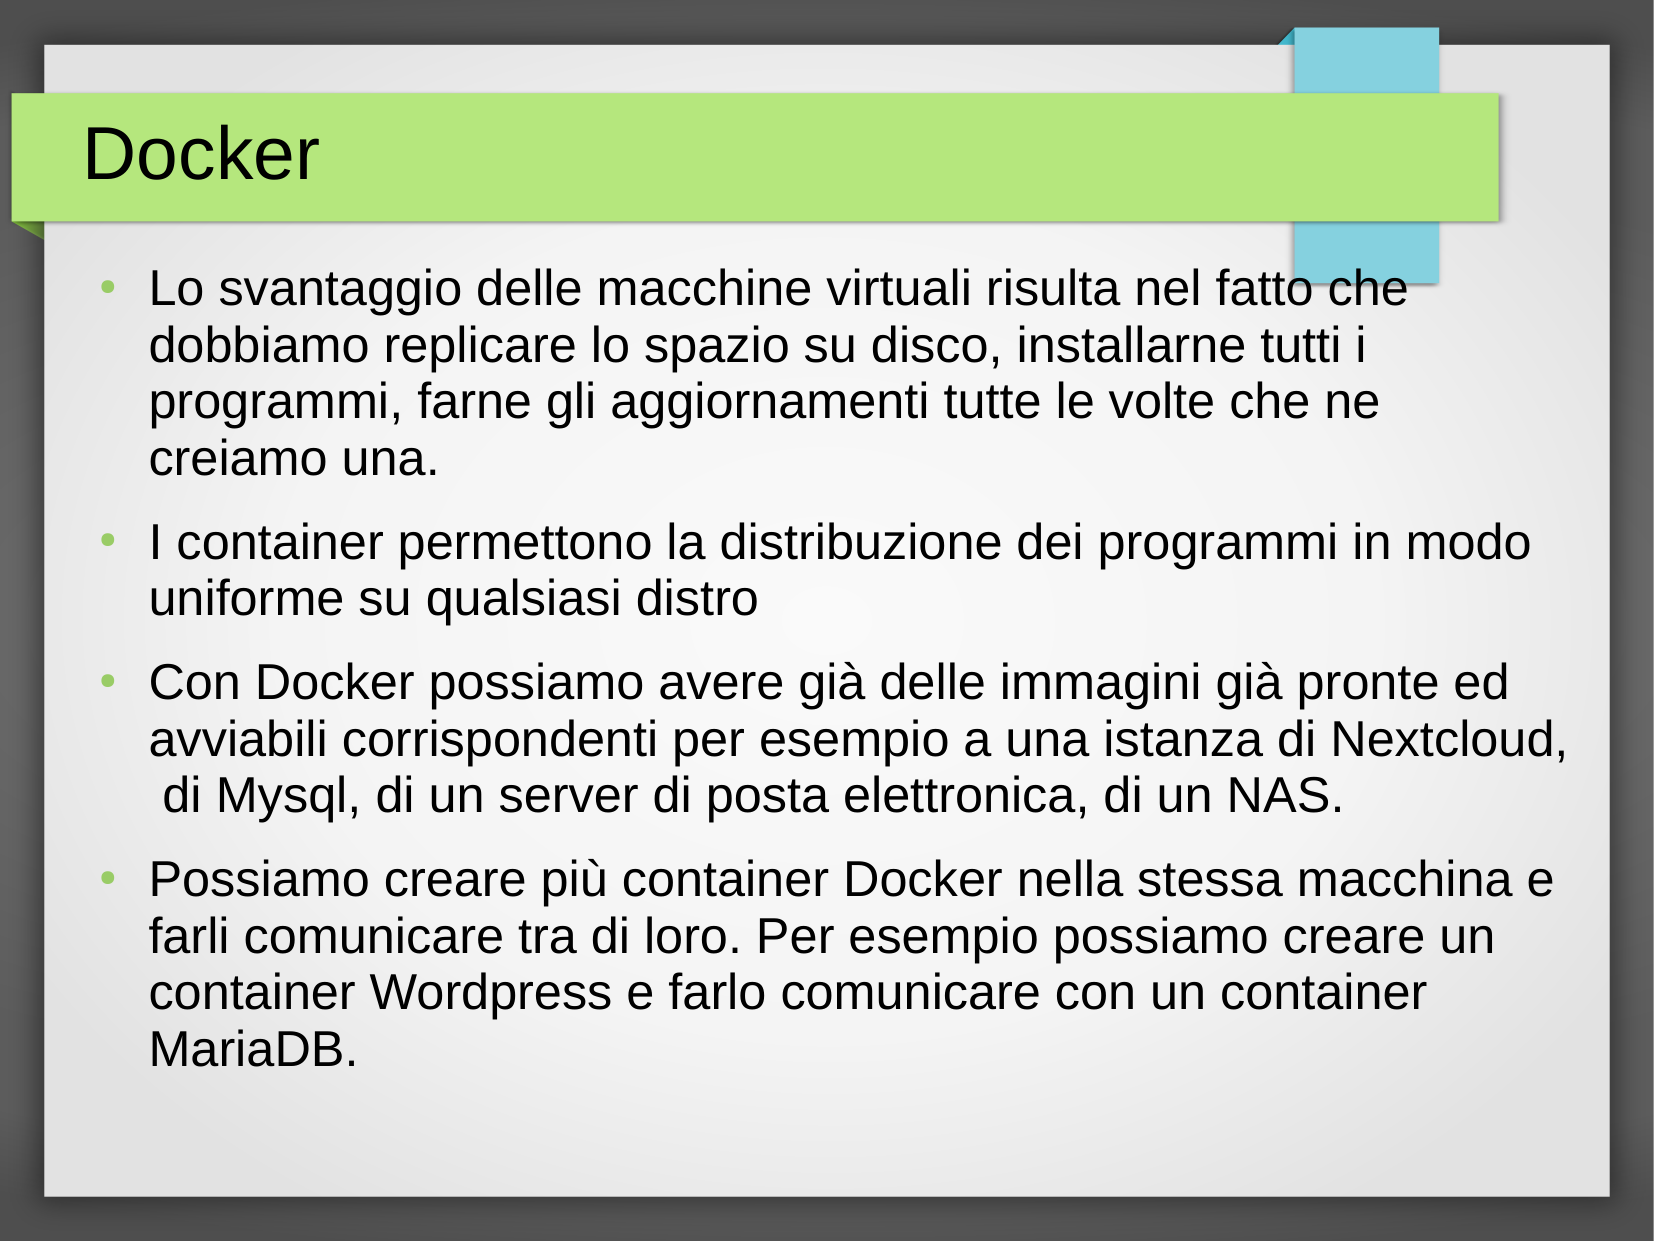

# Docker
Lo svantaggio delle macchine virtuali risulta nel fatto che dobbiamo replicare lo spazio su disco, installarne tutti i programmi, farne gli aggiornamenti tutte le volte che ne creiamo una.
I container permettono la distribuzione dei programmi in modo uniforme su qualsiasi distro
Con Docker possiamo avere già delle immagini già pronte ed avviabili corrispondenti per esempio a una istanza di Nextcloud, di Mysql, di un server di posta elettronica, di un NAS.
Possiamo creare più container Docker nella stessa macchina e farli comunicare tra di loro. Per esempio possiamo creare un container Wordpress e farlo comunicare con un container MariaDB.